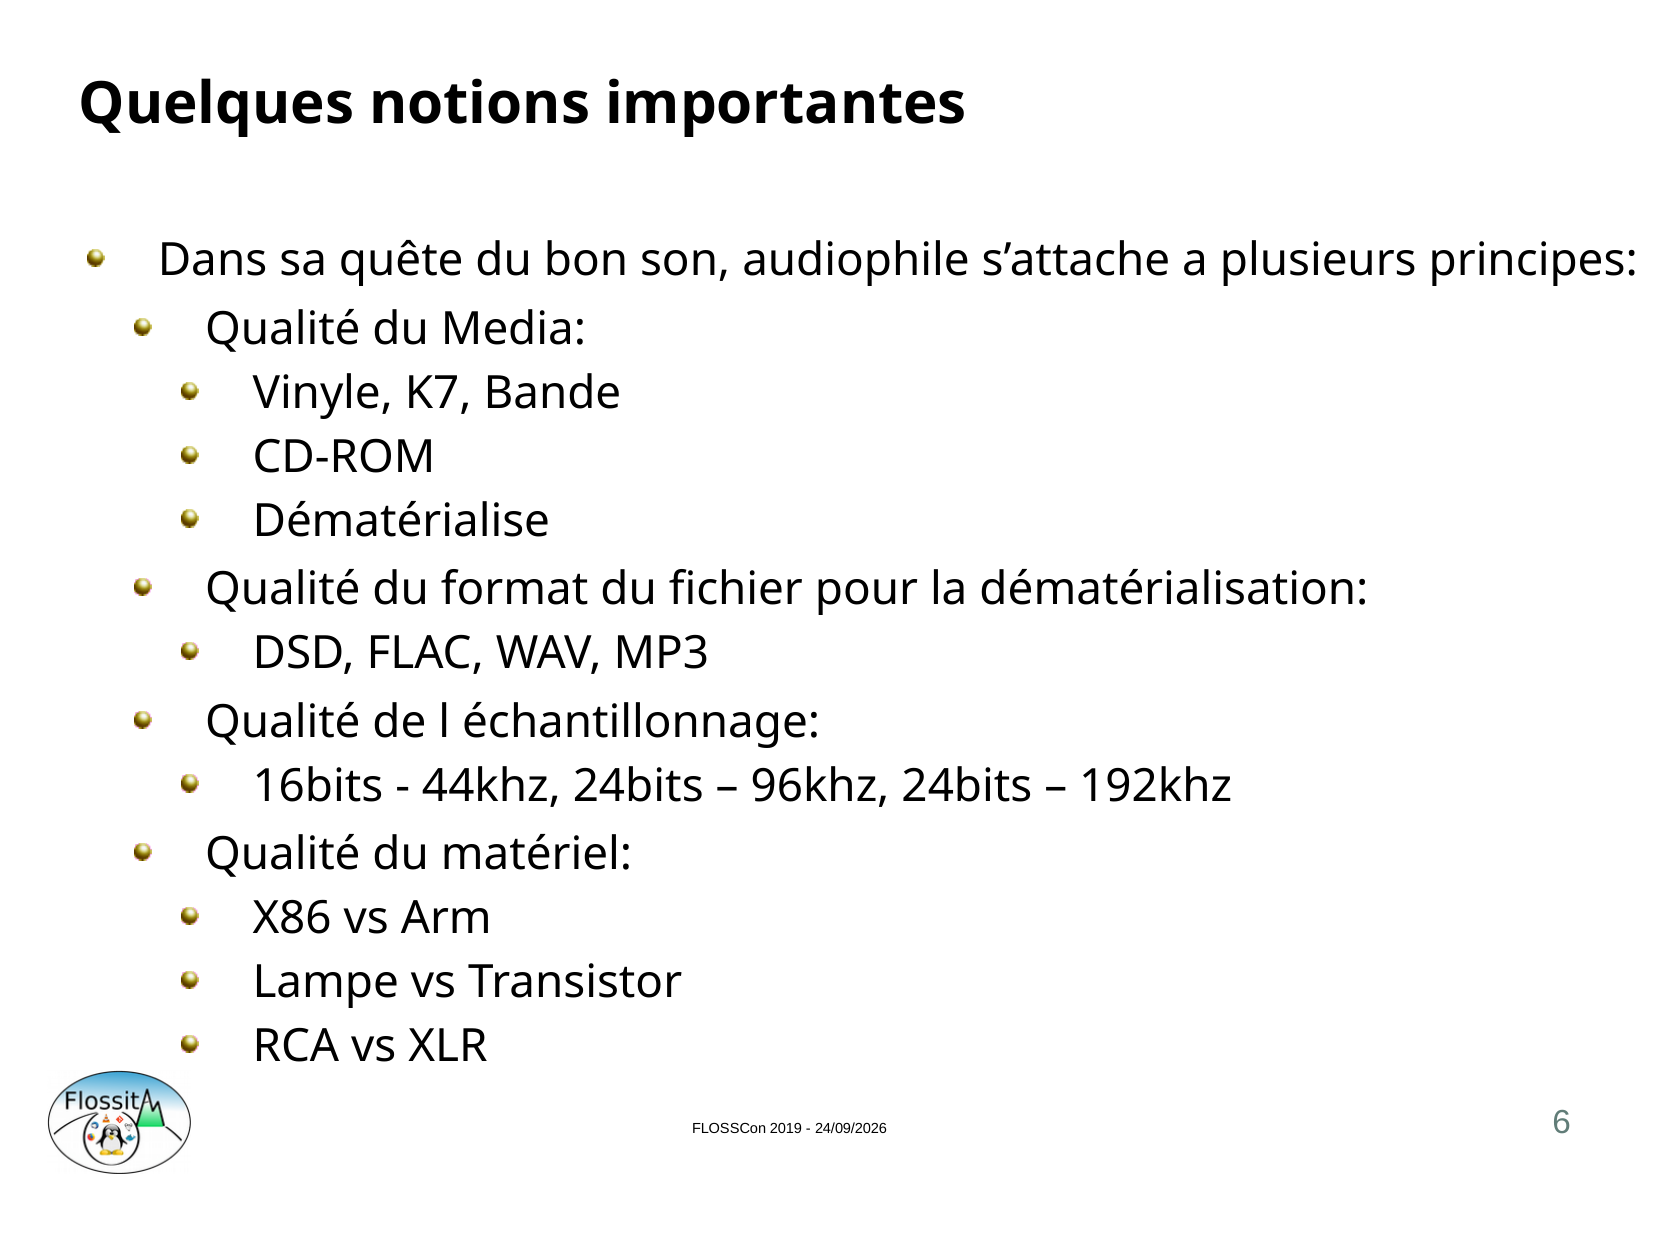

Quelques notions importantes
# Dans sa quête du bon son, audiophile s’attache a plusieurs principes:
Qualité du Media:
Vinyle, K7, Bande
CD-ROM
Dématérialise
Qualité du format du fichier pour la dématérialisation:
DSD, FLAC, WAV, MP3
Qualité de l échantillonnage:
16bits - 44khz, 24bits – 96khz, 24bits – 192khz
Qualité du matériel:
X86 vs Arm
Lampe vs Transistor
RCA vs XLR
6